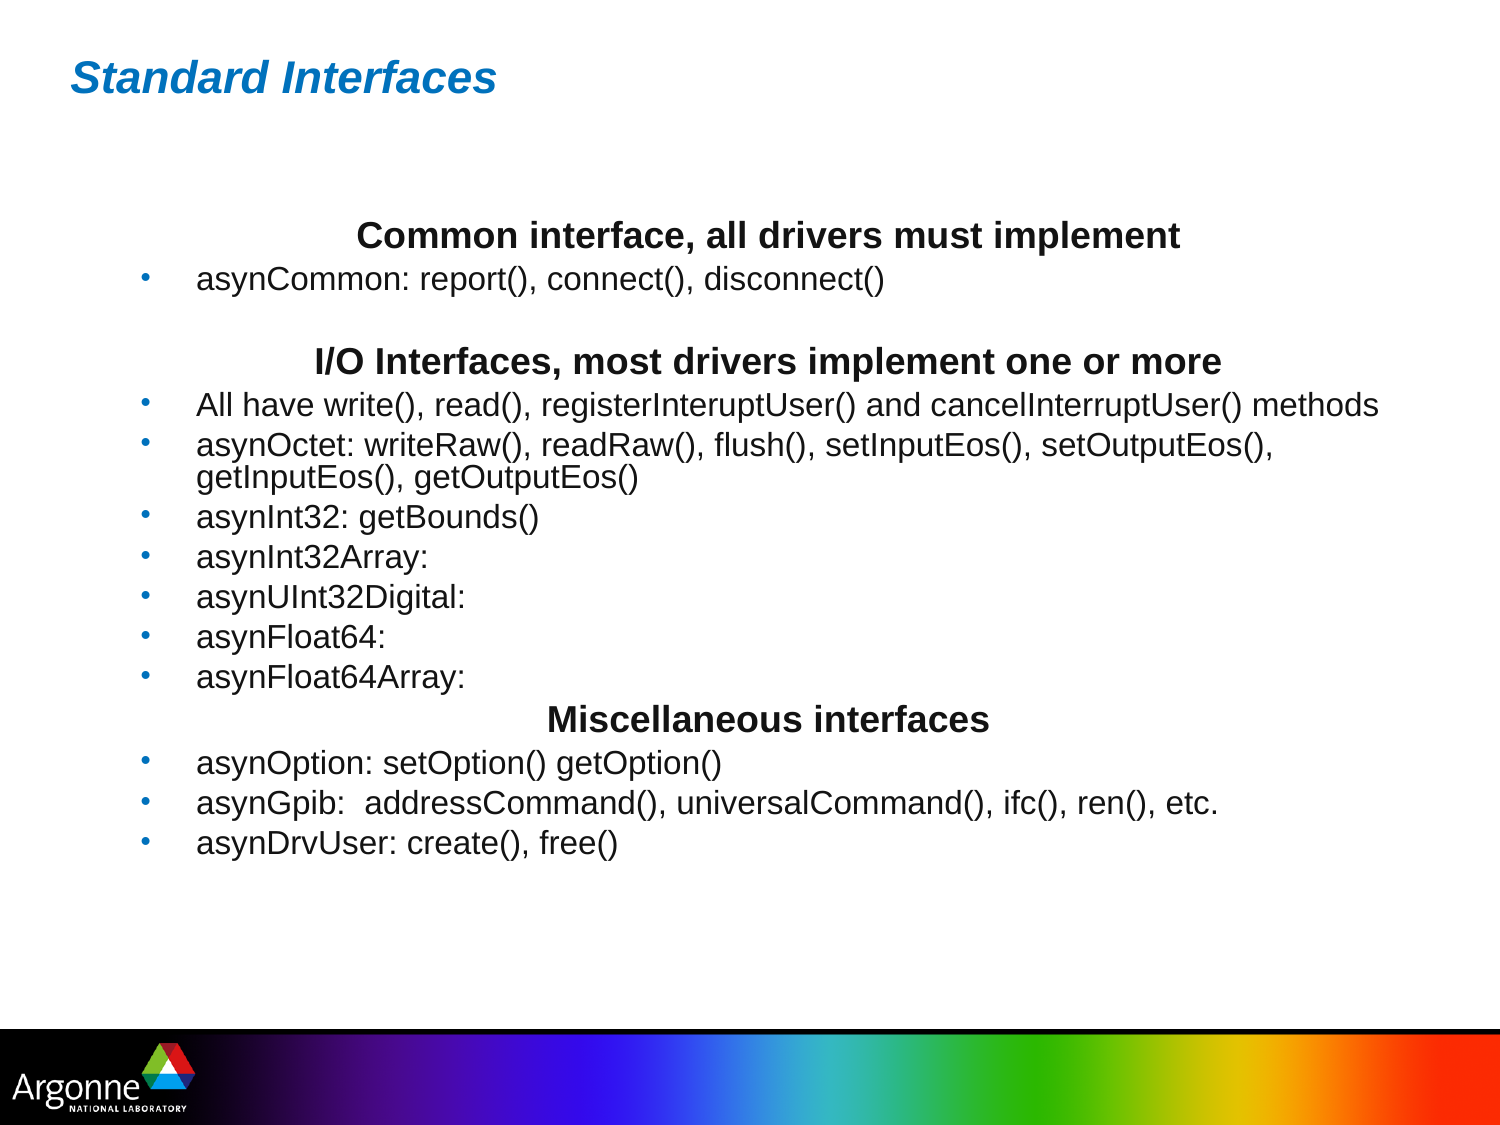

# Standard Interfaces
Common interface, all drivers must implement
asynCommon: report(), connect(), disconnect()
I/O Interfaces, most drivers implement one or more
All have write(), read(), registerInteruptUser() and cancelInterruptUser() methods
asynOctet: writeRaw(), readRaw(), flush(), setInputEos(), setOutputEos(), getInputEos(), getOutputEos()
asynInt32: getBounds()
asynInt32Array:
asynUInt32Digital:
asynFloat64:
asynFloat64Array:
Miscellaneous interfaces
asynOption: setOption() getOption()
asynGpib: addressCommand(), universalCommand(), ifc(), ren(), etc.
asynDrvUser: create(), free()